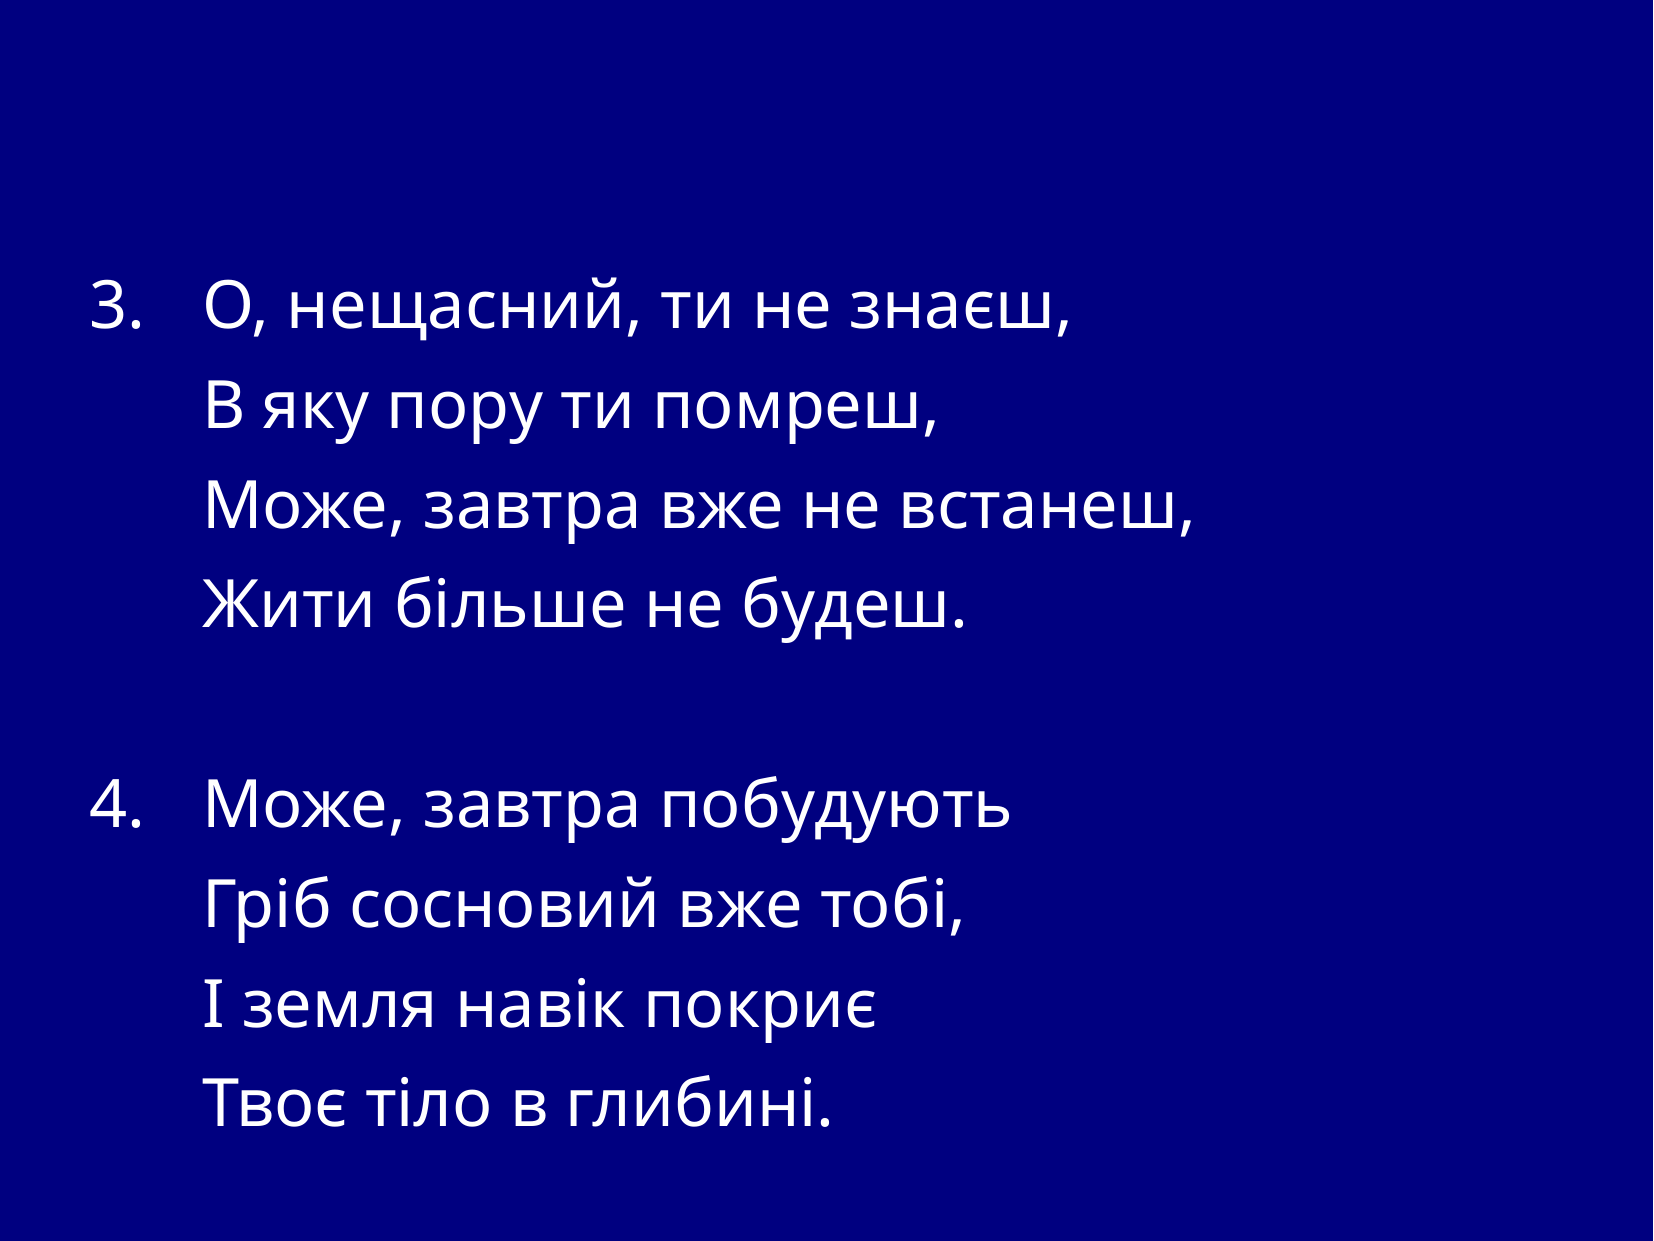

3.	О, нещасний, ти не знаєш,
	В яку пору ти помреш,
	Може, завтра вже не встанеш,
	Жити більше не будеш.
4.	Може, завтра побудують
	Гріб сосновий вже тобі,
	І земля навік покриє
	Твоє тіло в глибині.